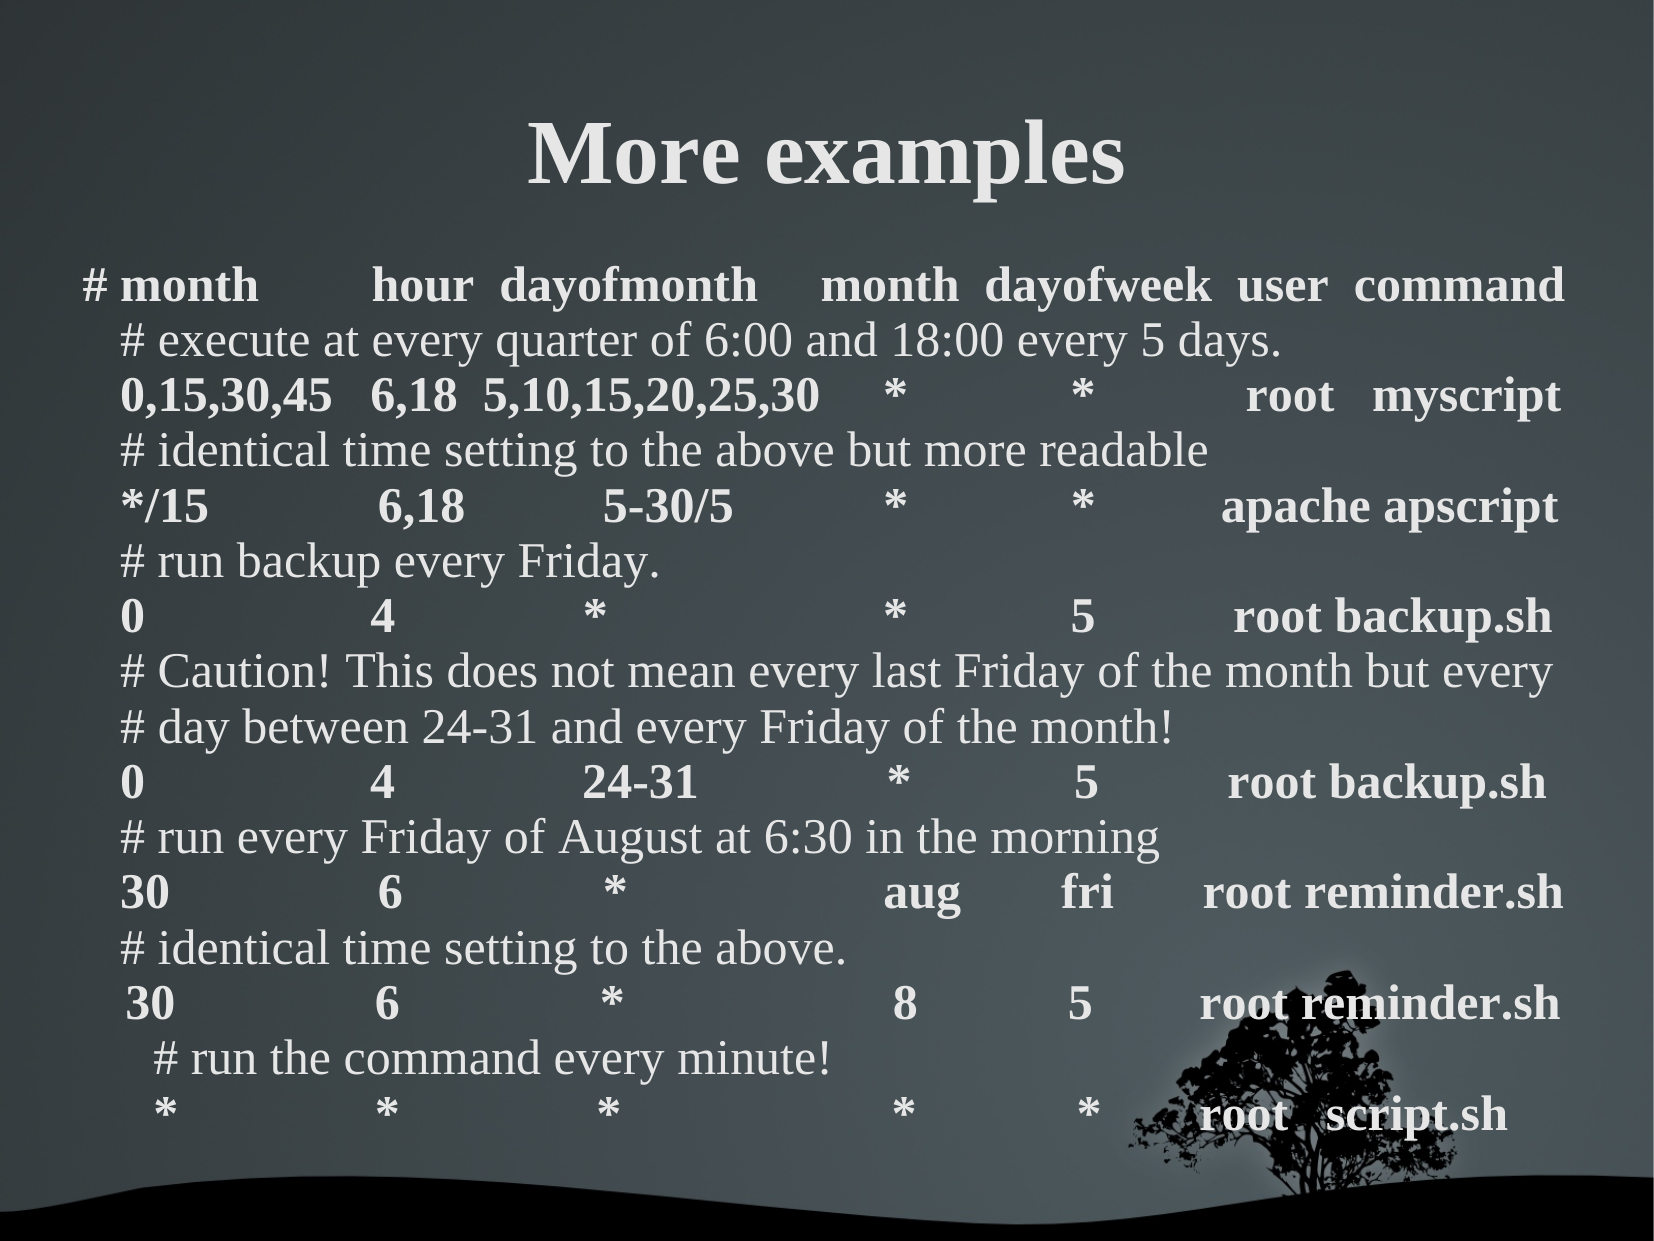

More examples
# # month hour dayofmonth month dayofweek user command # execute at every quarter of 6:00 and 18:00 every 5 days.
 0,15,30,45 6,18 5,10,15,20,25,30 * * root myscript
 # identical time setting to the above but more readable
 */15			6,18 5-30/5		 * * apache apscript
 # run backup every Friday.
 0 4 * * 5 root backup.sh
 # Caution! This does not mean every last Friday of the month but every
 # day between 24-31 and every Friday of the month!
 0 4 24-31 * 5 	 root backup.sh
 # run every Friday of August at 6:30 in the morning
 30			6 *			 aug fri		 root reminder.sh
 # identical time setting to the above.
 30			6 *			 8 5		 root reminder.sh
# run the command every minute!
*			*			*				*		 *		 root script.sh